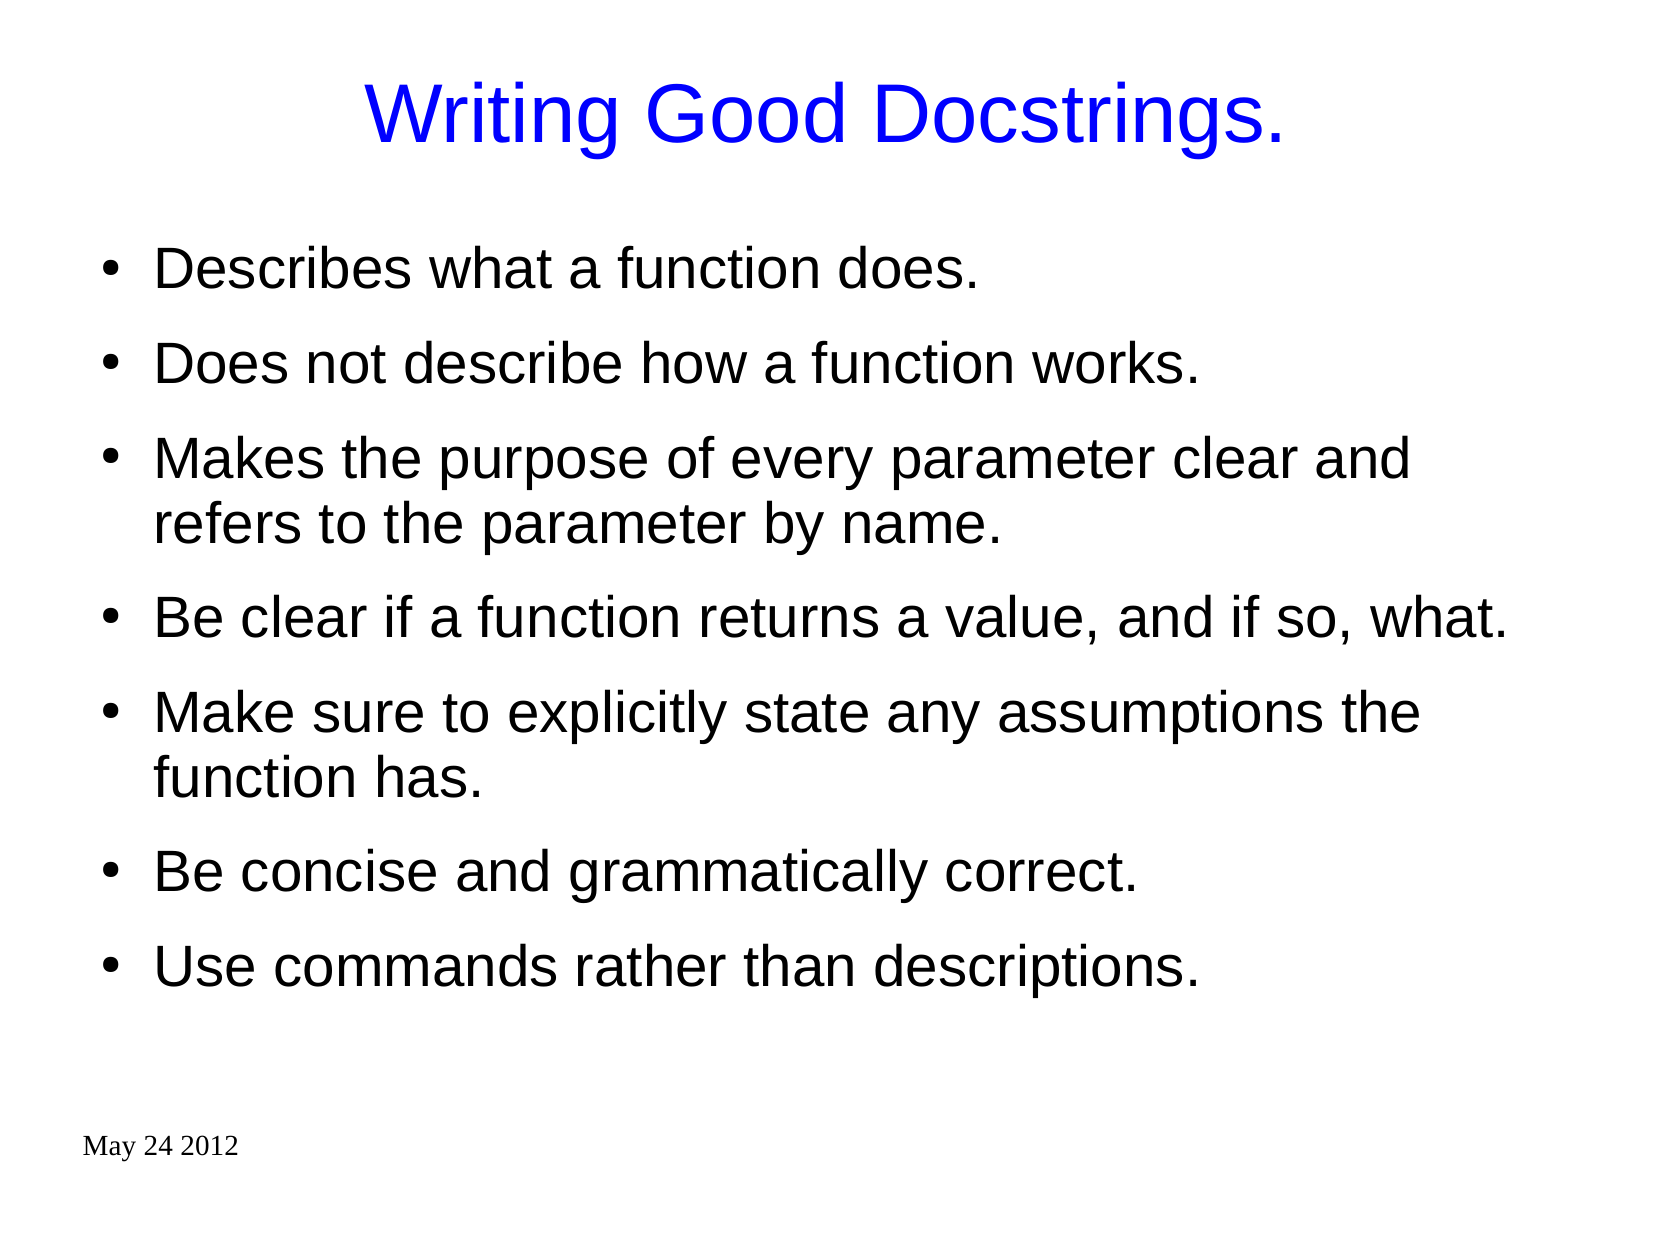

# Writing Good Docstrings.
Describes what a function does.
Does not describe how a function works.
Makes the purpose of every parameter clear and refers to the parameter by name.
Be clear if a function returns a value, and if so, what.
Make sure to explicitly state any assumptions the function has.
Be concise and grammatically correct.
Use commands rather than descriptions.
May 24 2012